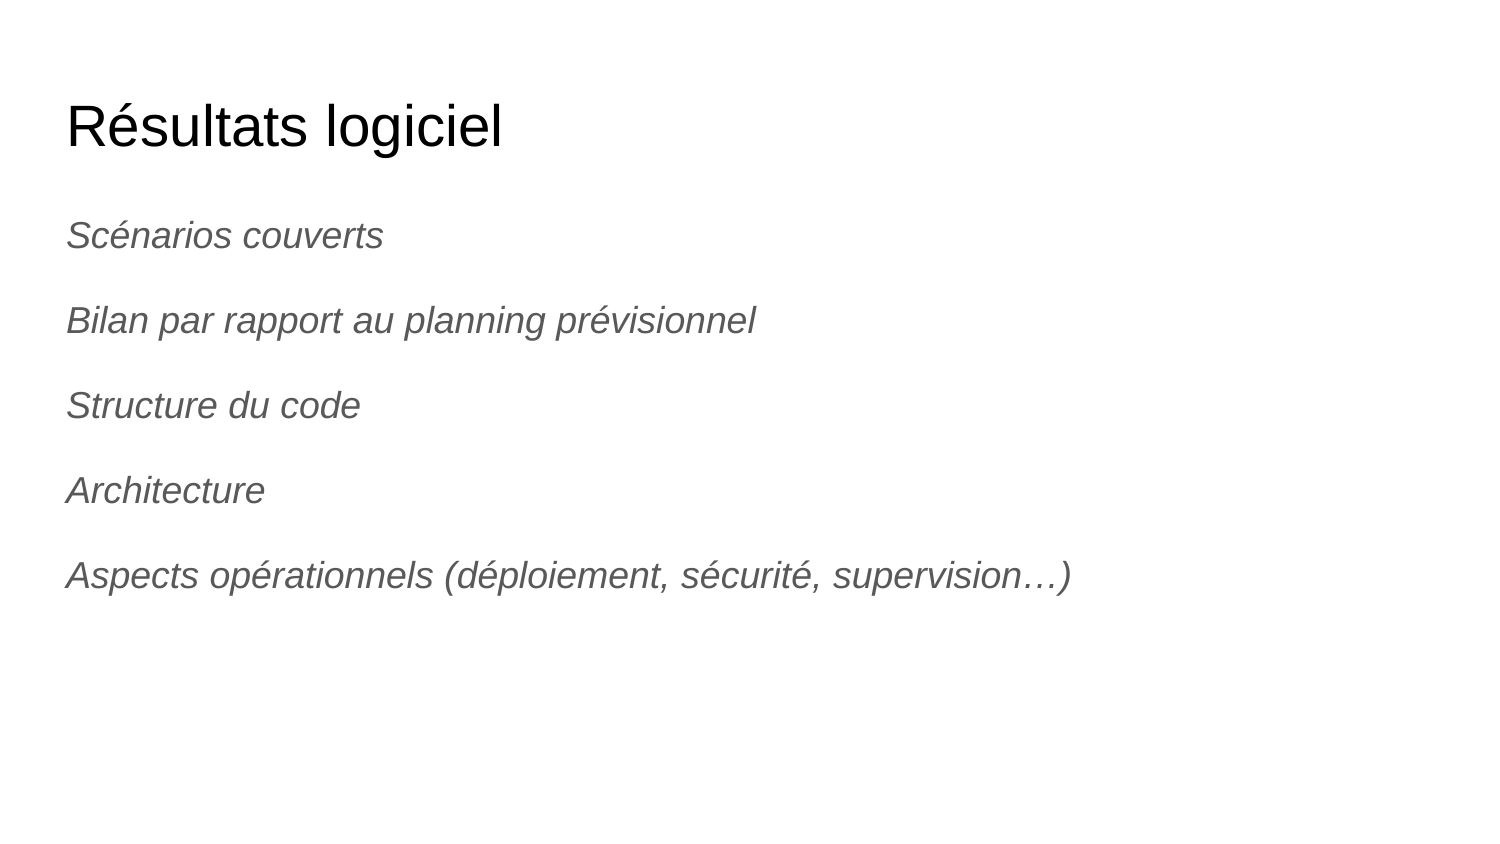

# Résultats logiciel
Scénarios couverts
Bilan par rapport au planning prévisionnel
Structure du code
Architecture
Aspects opérationnels (déploiement, sécurité, supervision…)